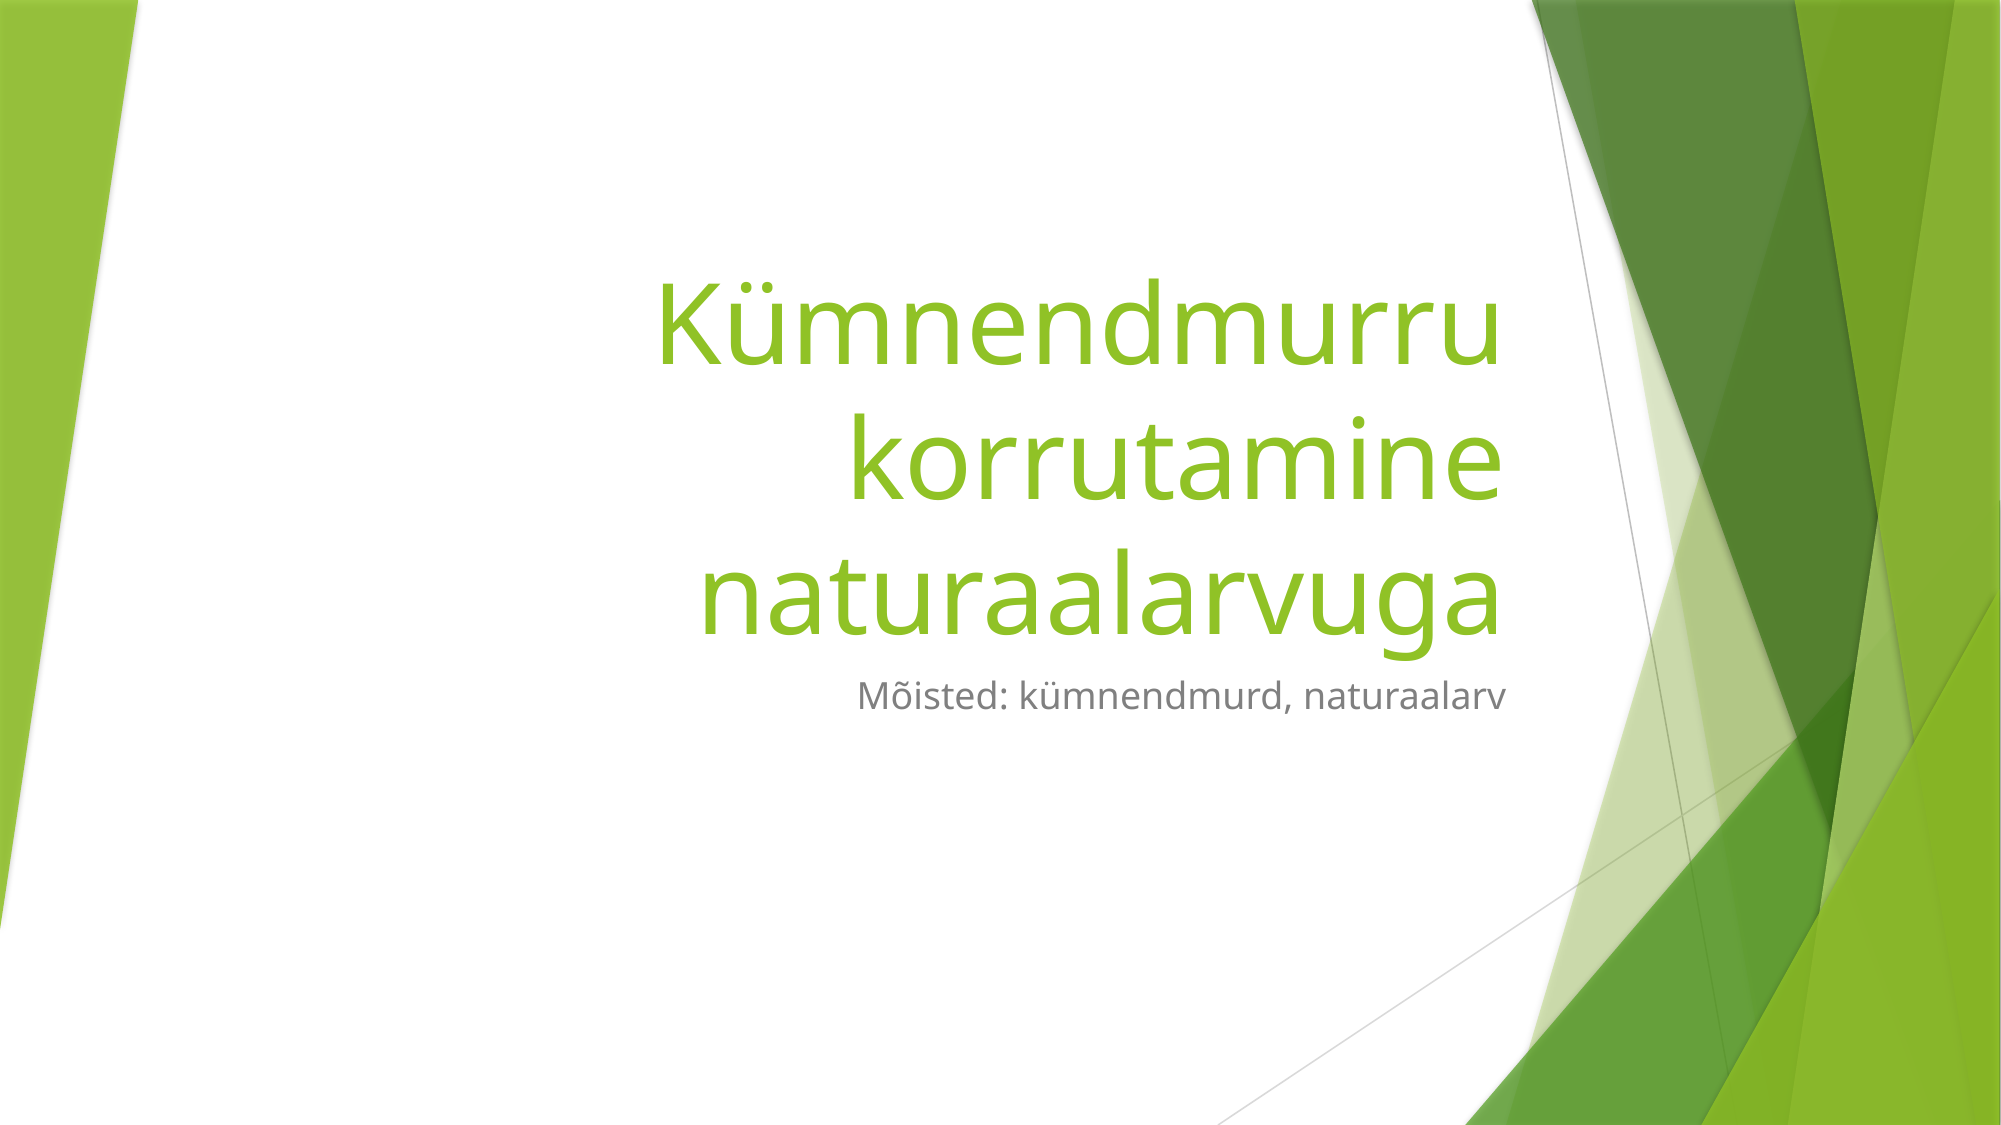

# Kümnendmurru korrutamine naturaalarvuga
Mõisted: kümnendmurd, naturaalarv